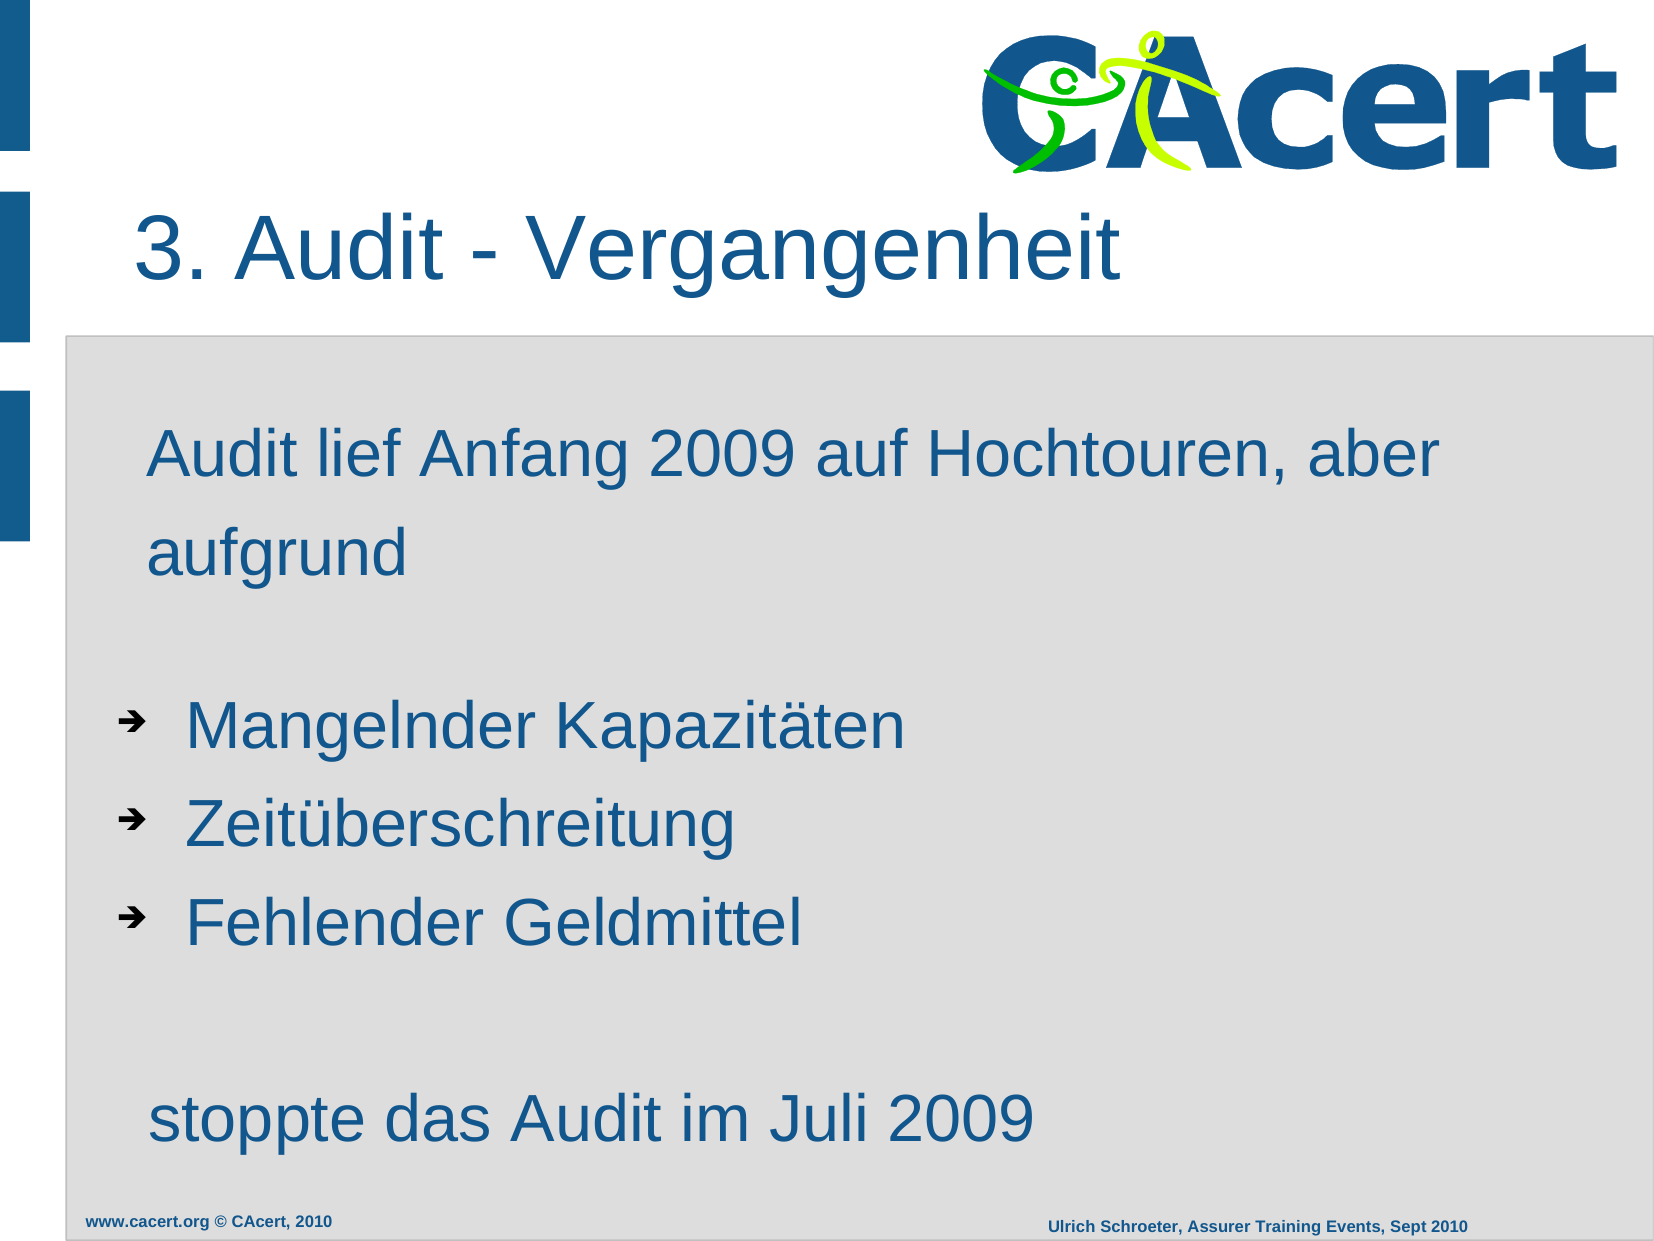

3. Audit - Vergangenheit
Audit lief Anfang 2009 auf Hochtouren, aber
aufgrund
 Mangelnder Kapazitäten
 Zeitüberschreitung
 Fehlender Geldmittel
stoppte das Audit im Juli 2009